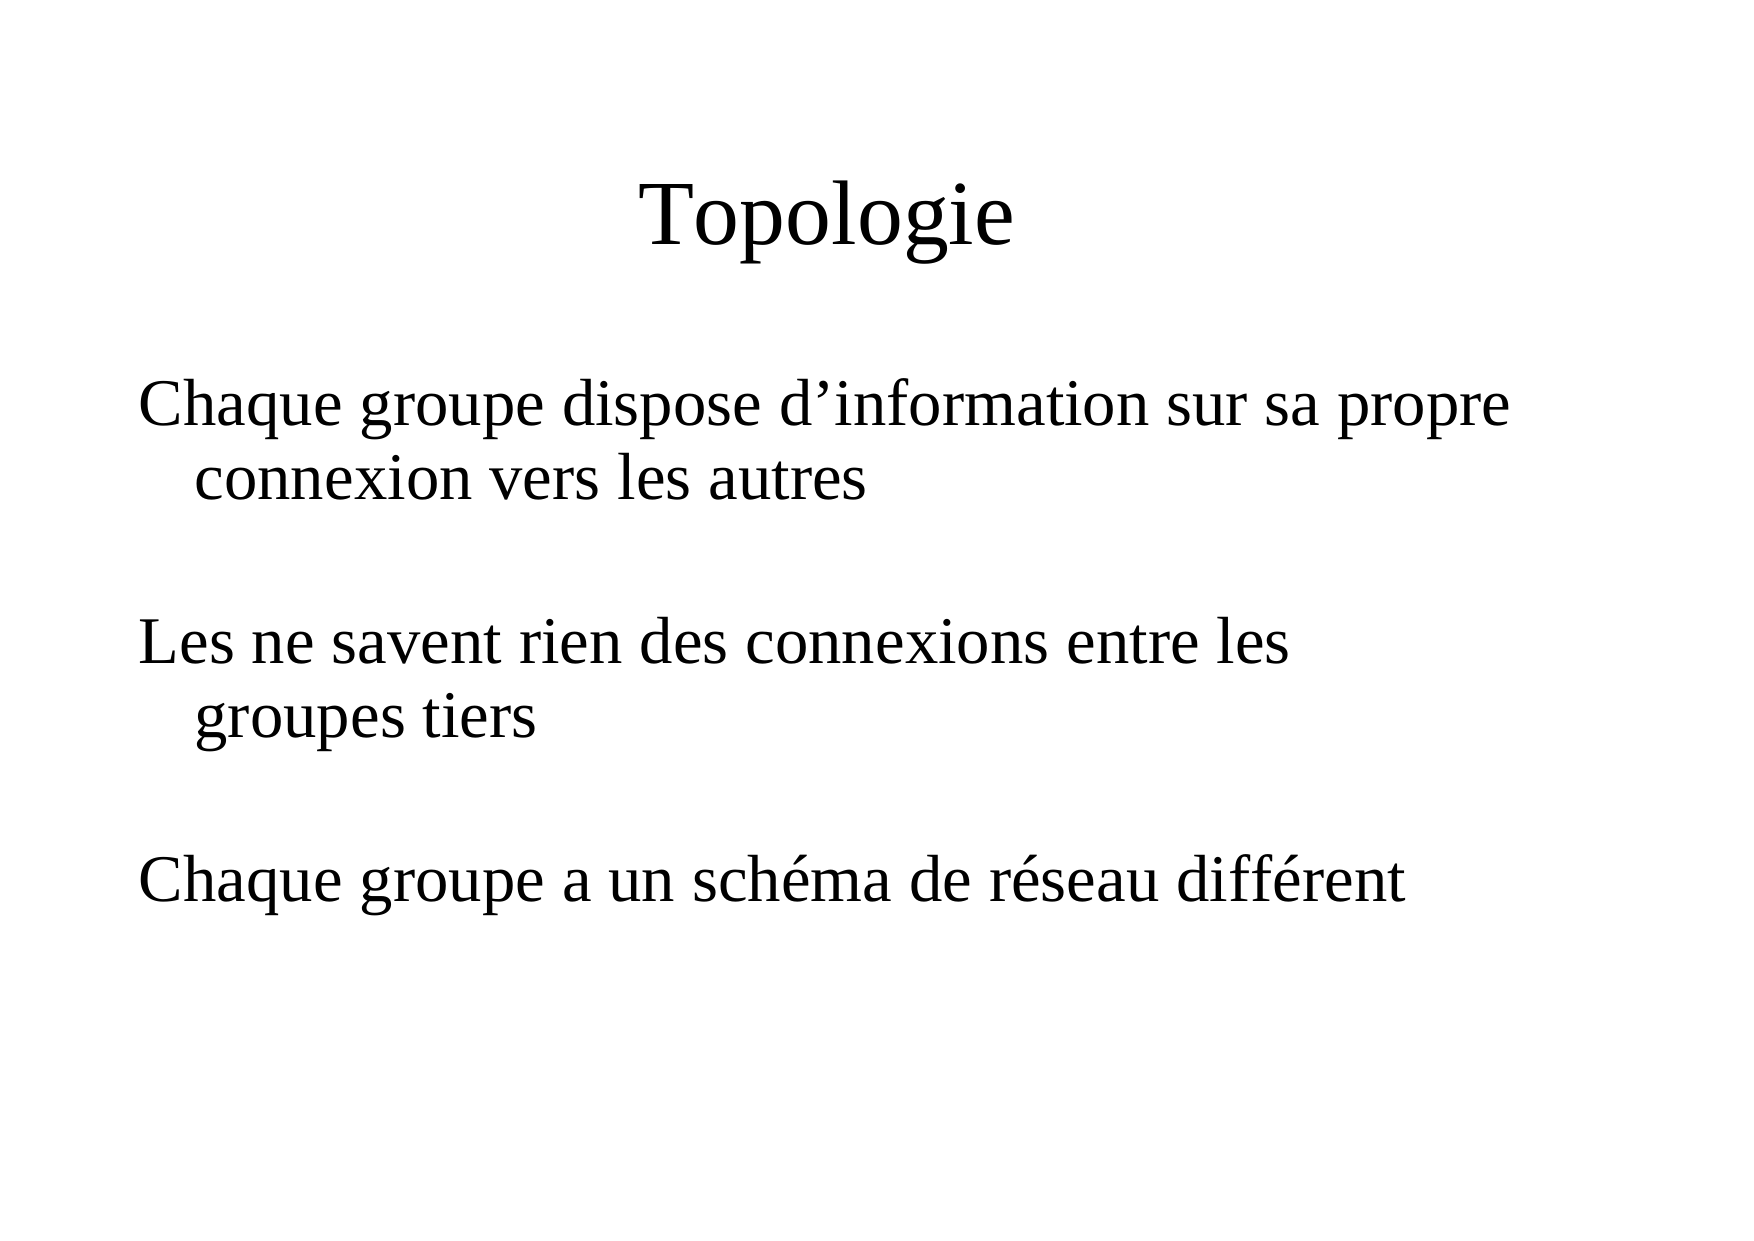

# Topologie
Chaque groupe dispose d’information sur sa propre connexion vers les autres
Les ne savent rien des connexions entre les groupes tiers
Chaque groupe a un schéma de réseau différent